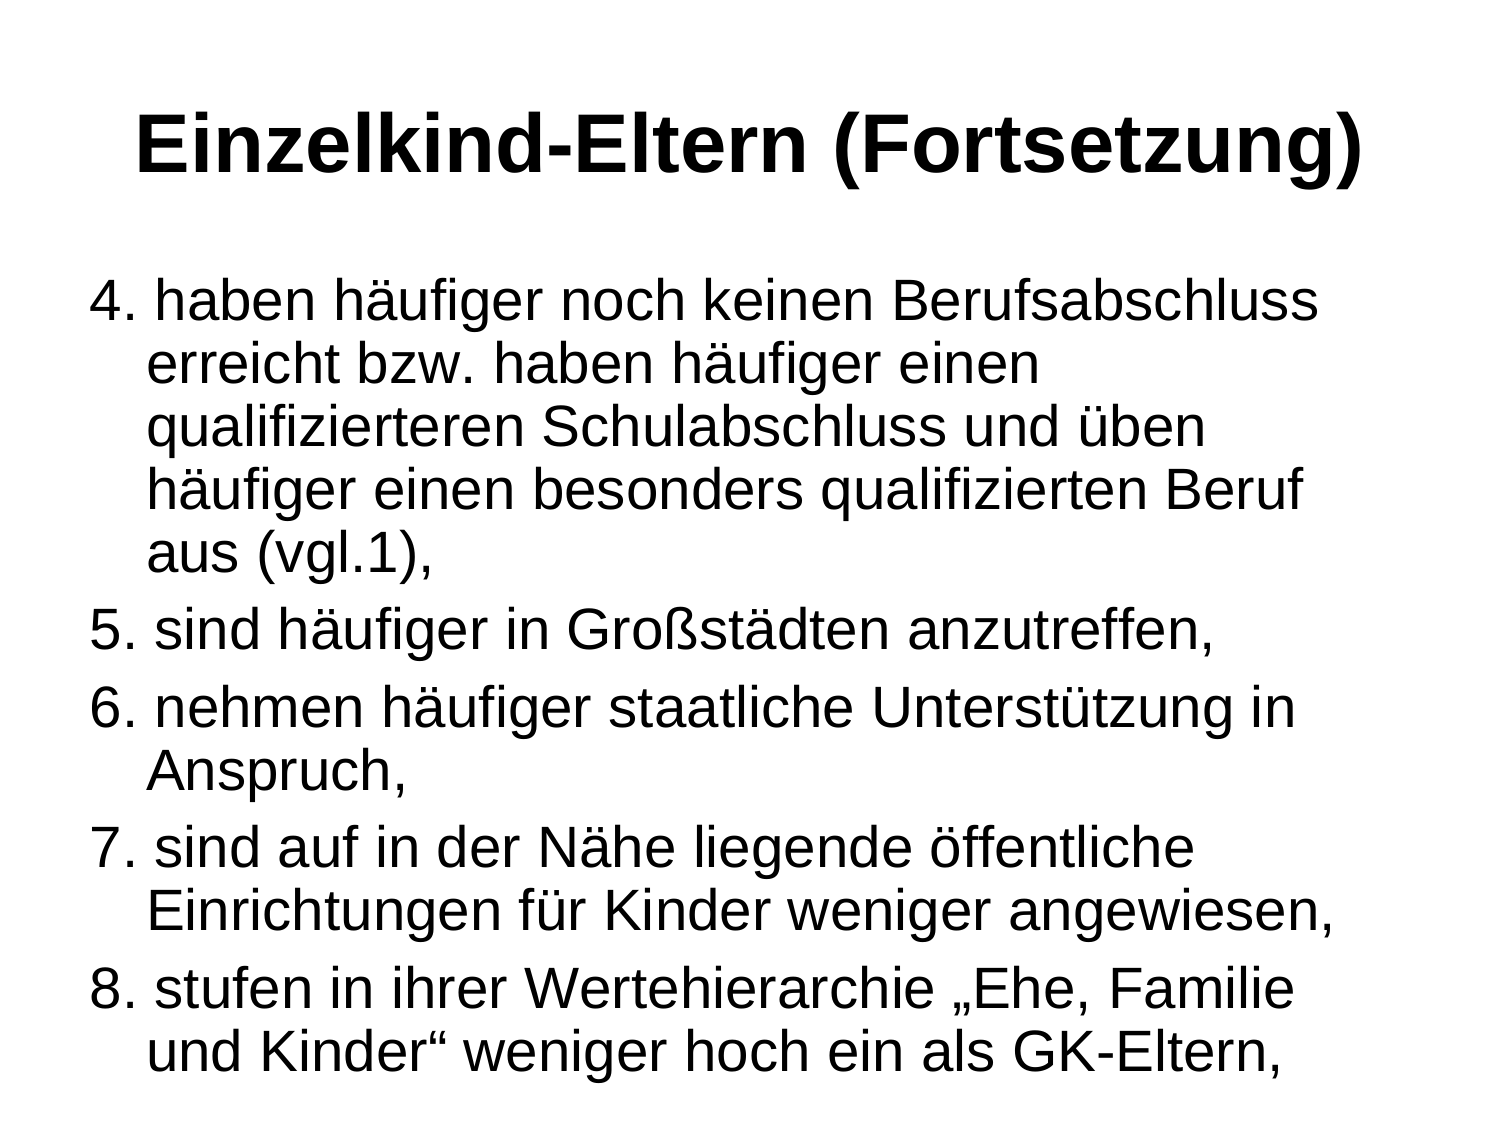

# Einzelkind-Eltern (Fortsetzung)
4. haben häufiger noch keinen Berufsabschluss erreicht bzw. haben häufiger einen qualifizierteren Schulabschluss und üben häufiger einen besonders qualifizierten Beruf aus (vgl.1),
5. sind häufiger in Großstädten anzutreffen,
6. nehmen häufiger staatliche Unterstützung in Anspruch,
7. sind auf in der Nähe liegende öffentliche Einrichtungen für Kinder weniger angewiesen,
8. stufen in ihrer Wertehierarchie „Ehe, Familie und Kinder“ weniger hoch ein als GK-Eltern,